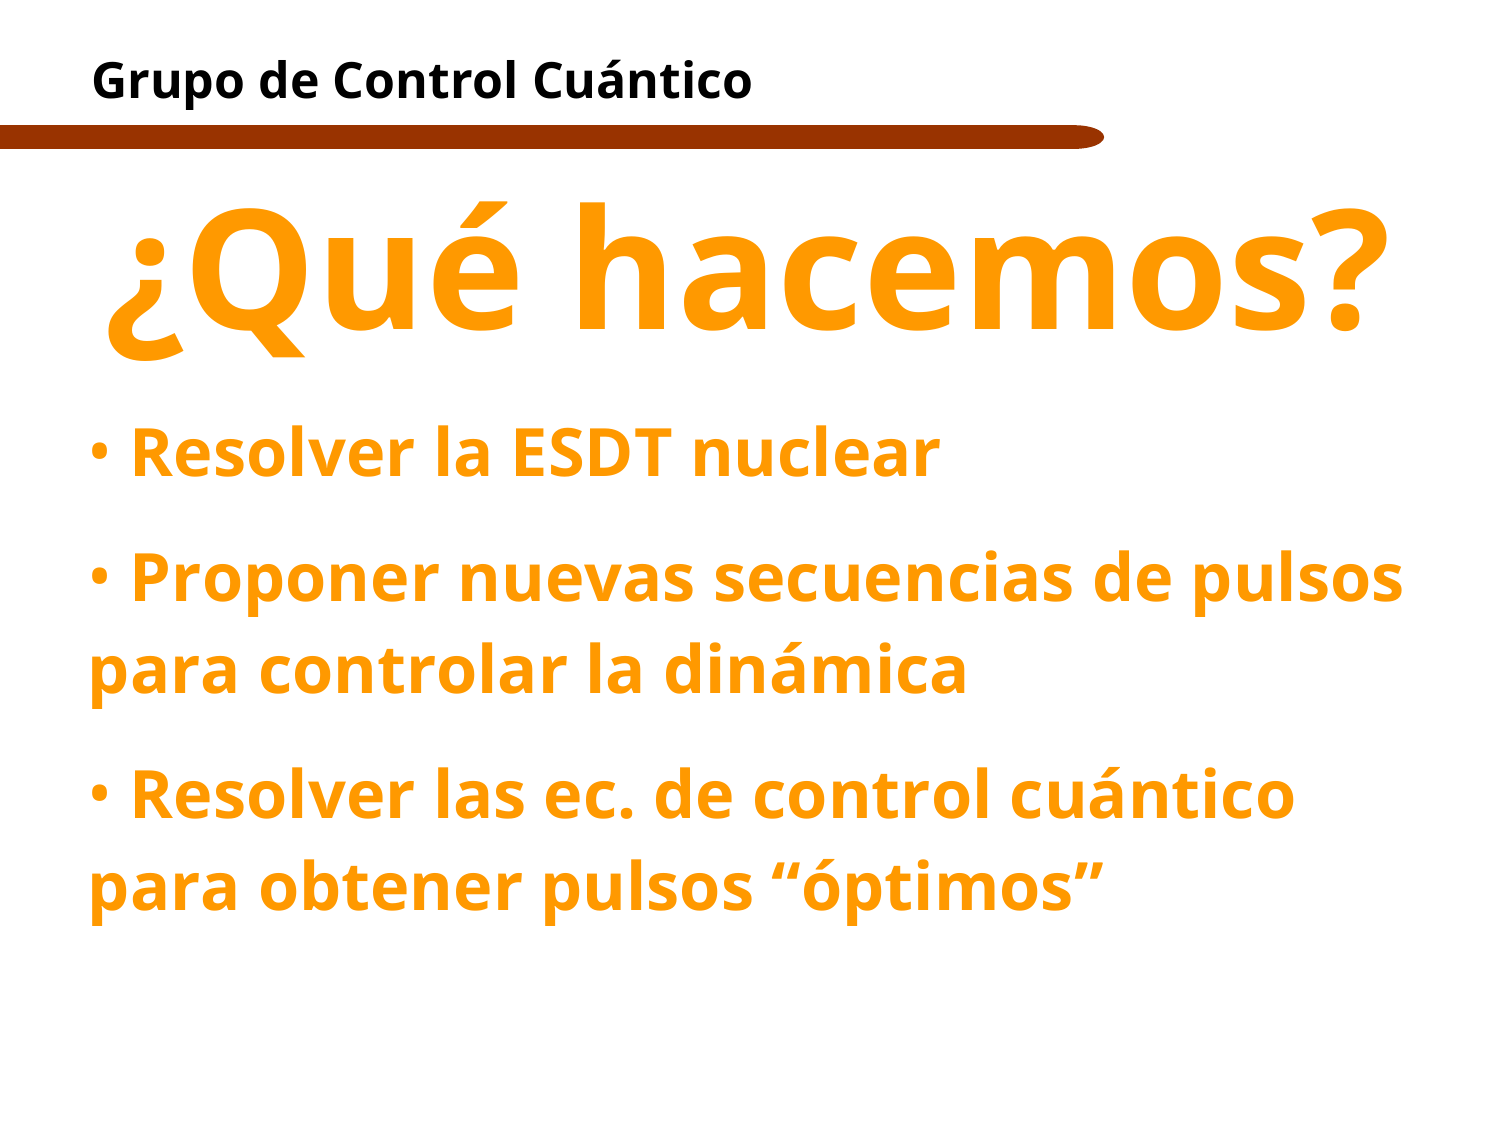

Grupo de Control Cuántico
¿Qué hacemos?
 Resolver la ESDT nuclear
 Proponer nuevas secuencias de pulsos para controlar la dinámica
 Resolver las ec. de control cuántico para obtener pulsos “óptimos”